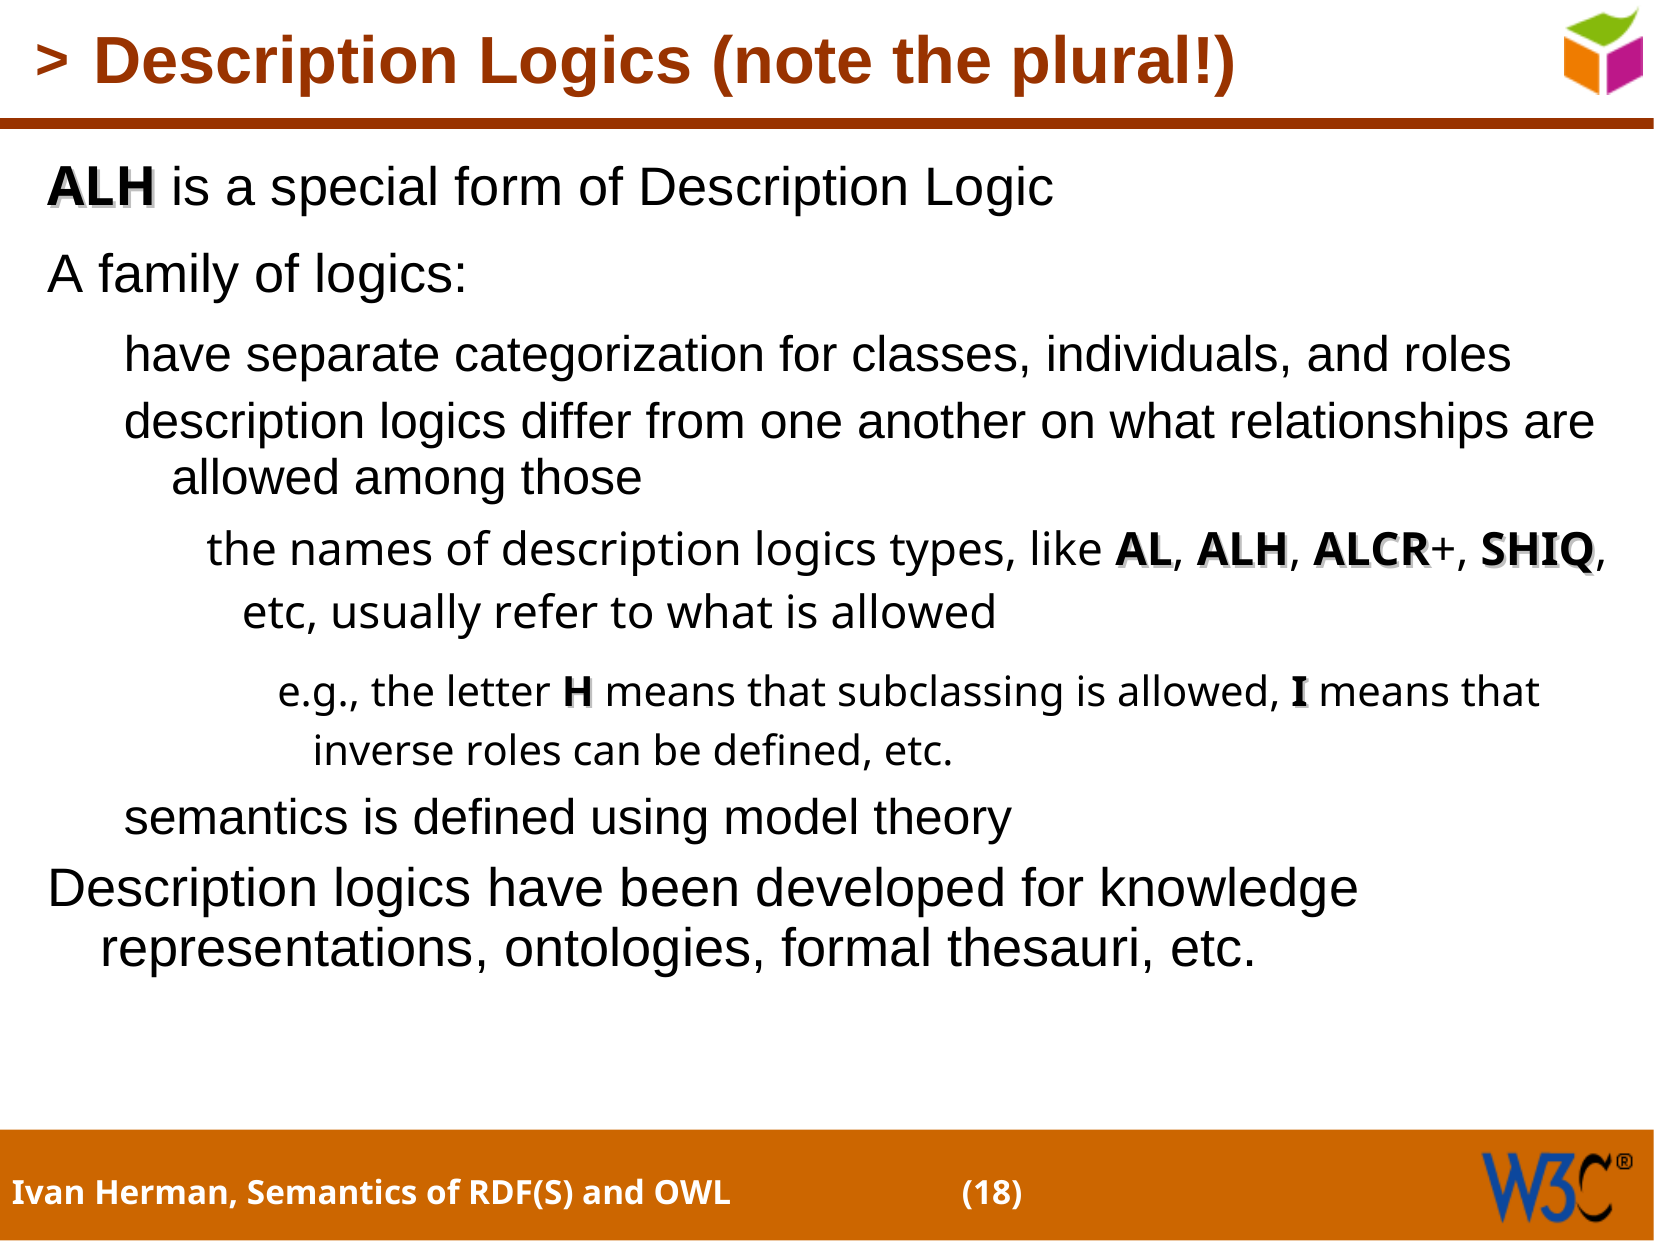

# Description Logics (note the plural!)
ALH is a special form of Description Logic
A family of logics:
have separate categorization for classes, individuals, and roles
description logics differ from one another on what relationships are allowed among those
the names of description logics types, like AL, ALH, ALCR+, SHIQ, etc, usually refer to what is allowed
e.g., the letter H means that subclassing is allowed, I means that inverse roles can be defined, etc.
semantics is defined using model theory
Description logics have been developed for knowledge representations, ontologies, formal thesauri, etc.